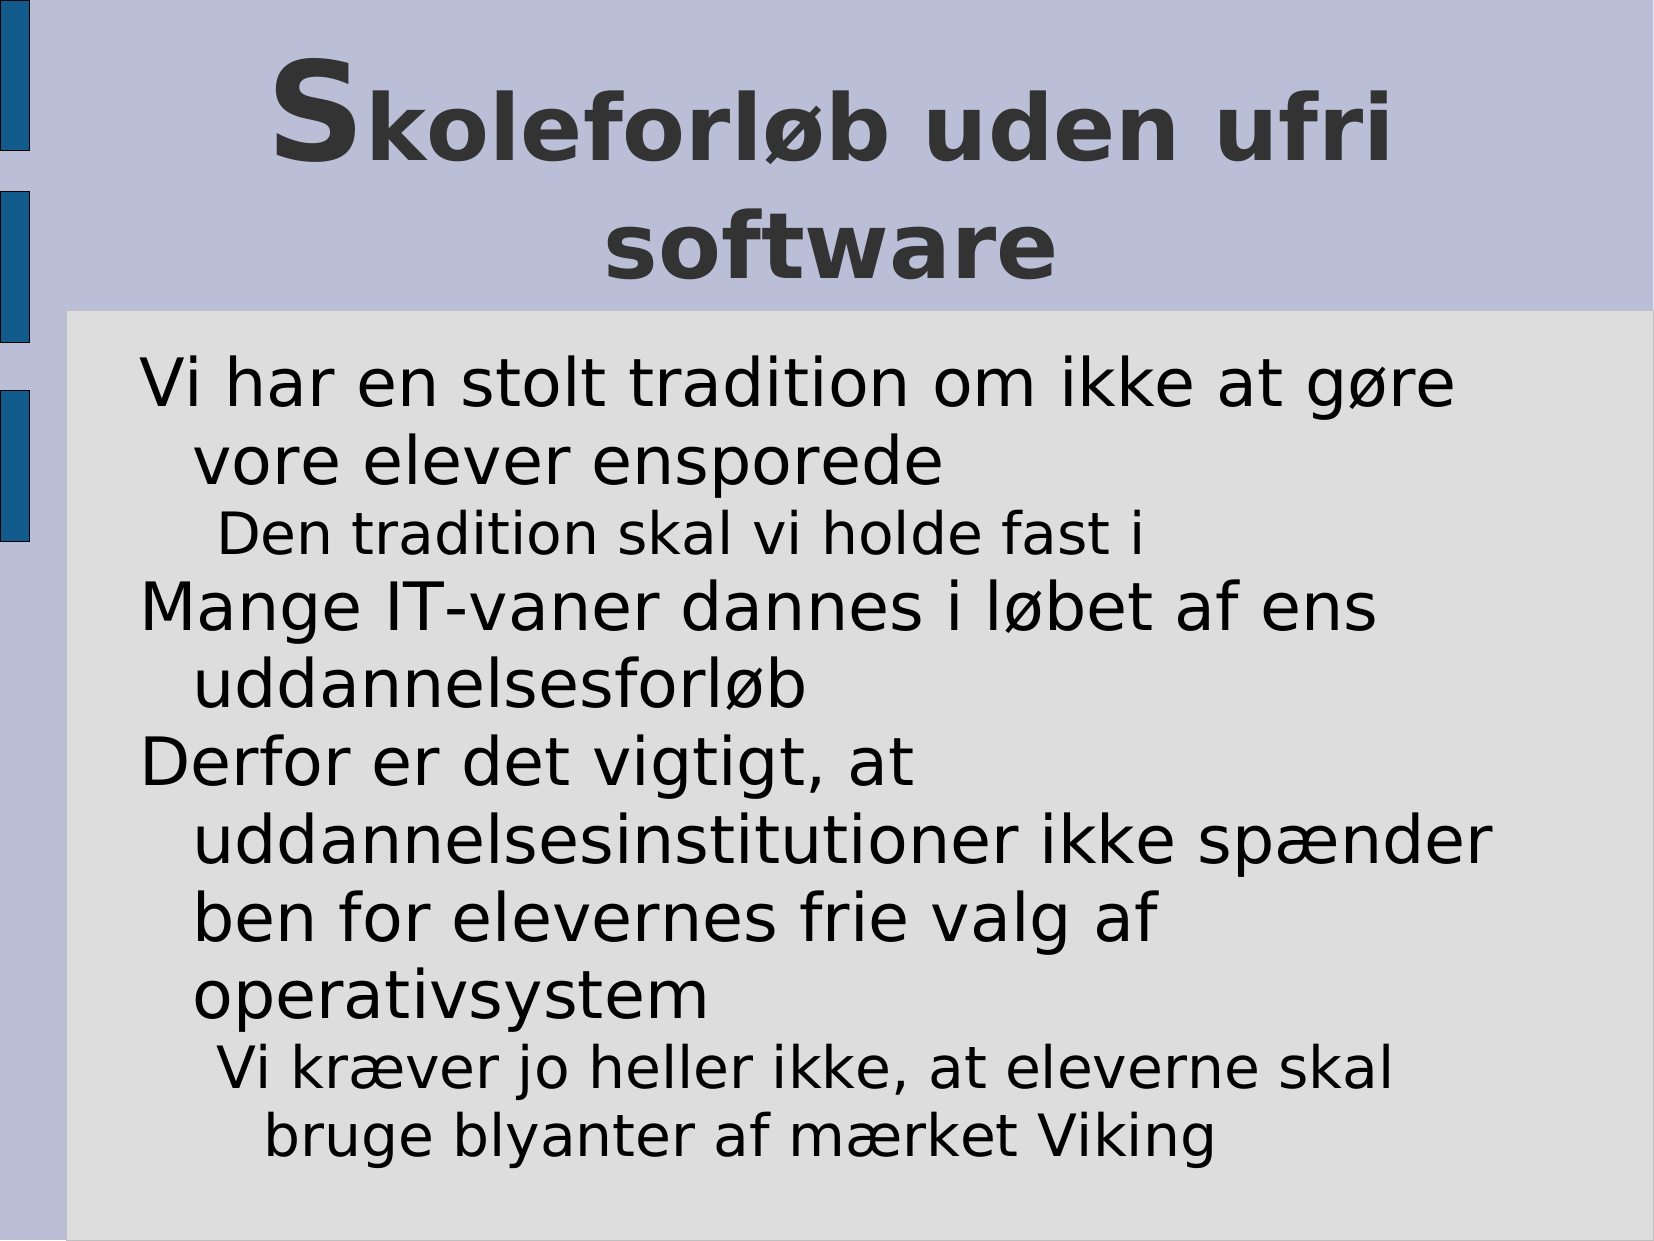

# Skoleforløb uden ufri software
Vi har en stolt tradition om ikke at gøre vore elever ensporede
Den tradition skal vi holde fast i
Mange IT-vaner dannes i løbet af ens uddannelsesforløb
Derfor er det vigtigt, at uddannelsesinstitutioner ikke spænder ben for elevernes frie valg af operativsystem
Vi kræver jo heller ikke, at eleverne skal bruge blyanter af mærket Viking